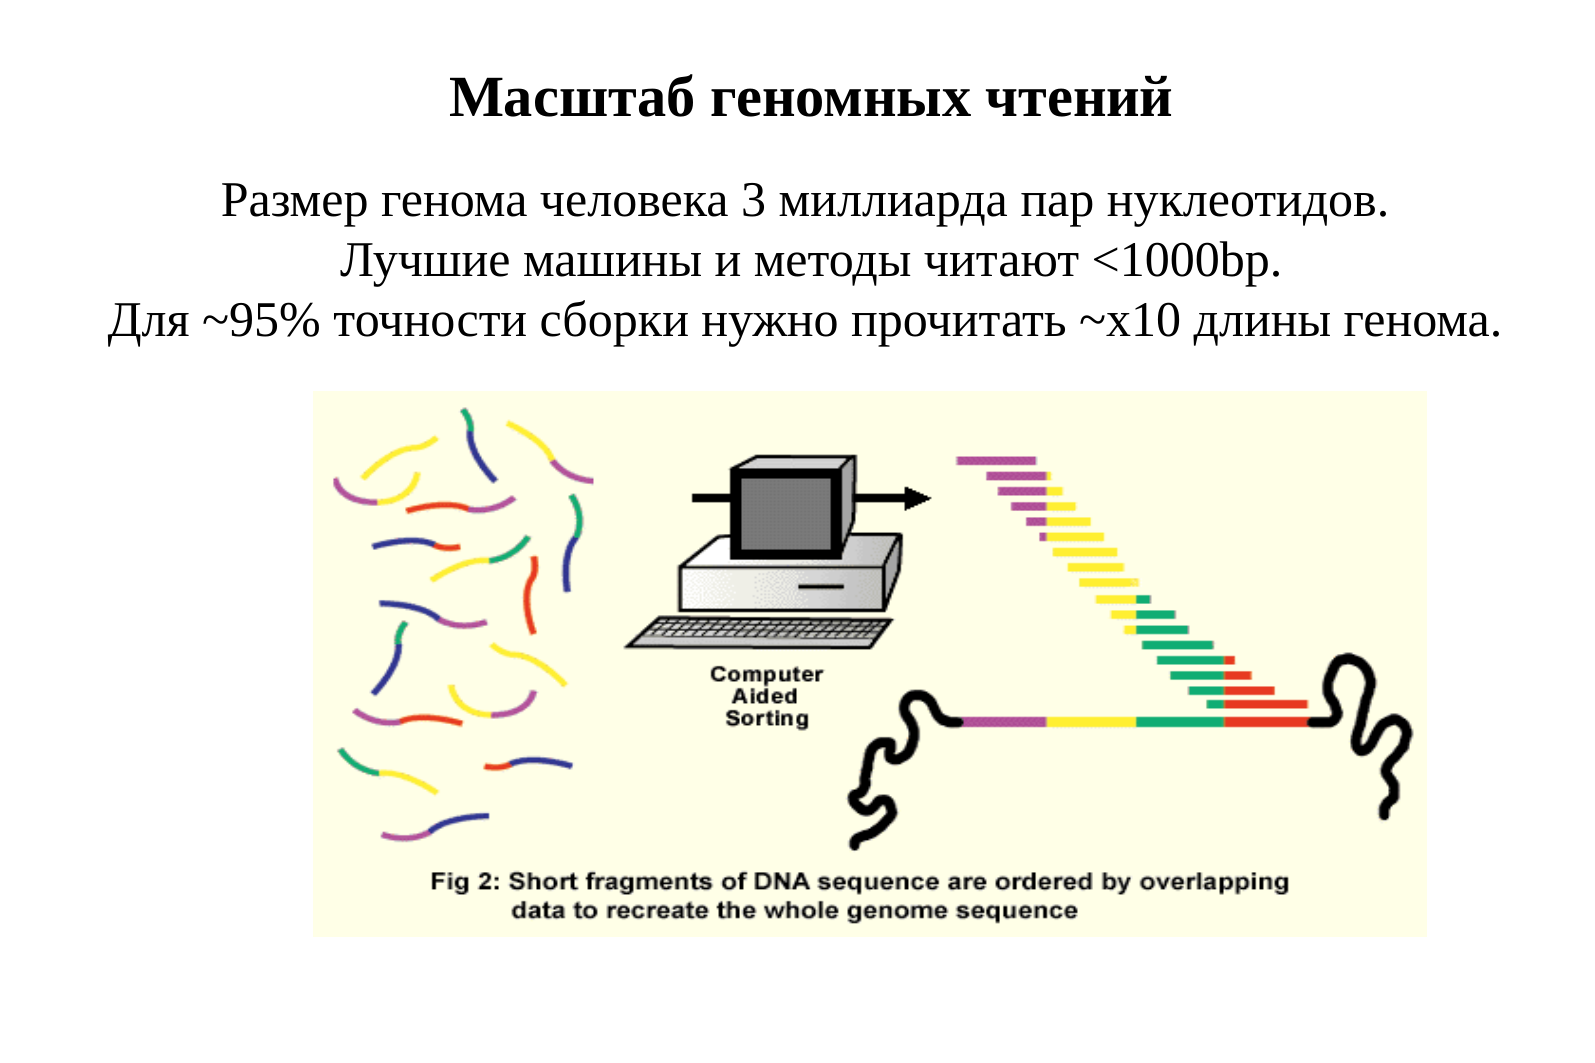

Масштаб геномных чтений
Размер генома человека 3 миллиарда пар нуклеотидов.
Лучшие машины и методы читают <1000bp.
Для ~95% точности сборки нужно прочитать ~x10 длины генома.